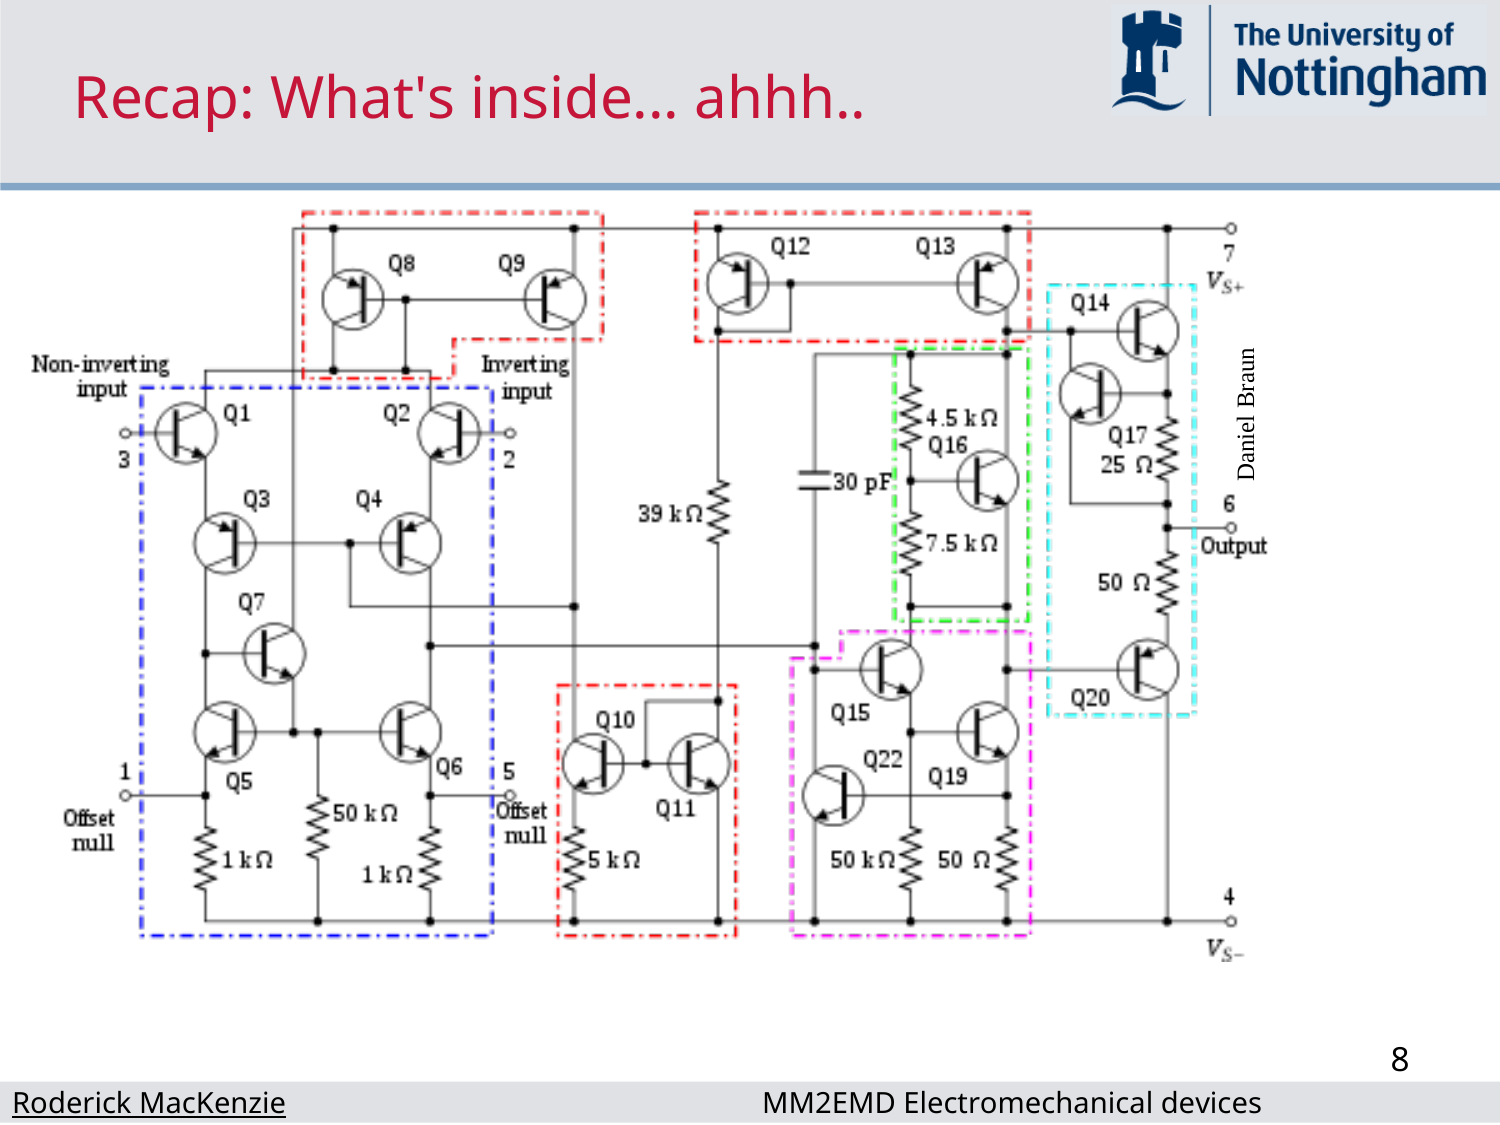

# Recap: What's inside... ahhh..
Daniel Braun